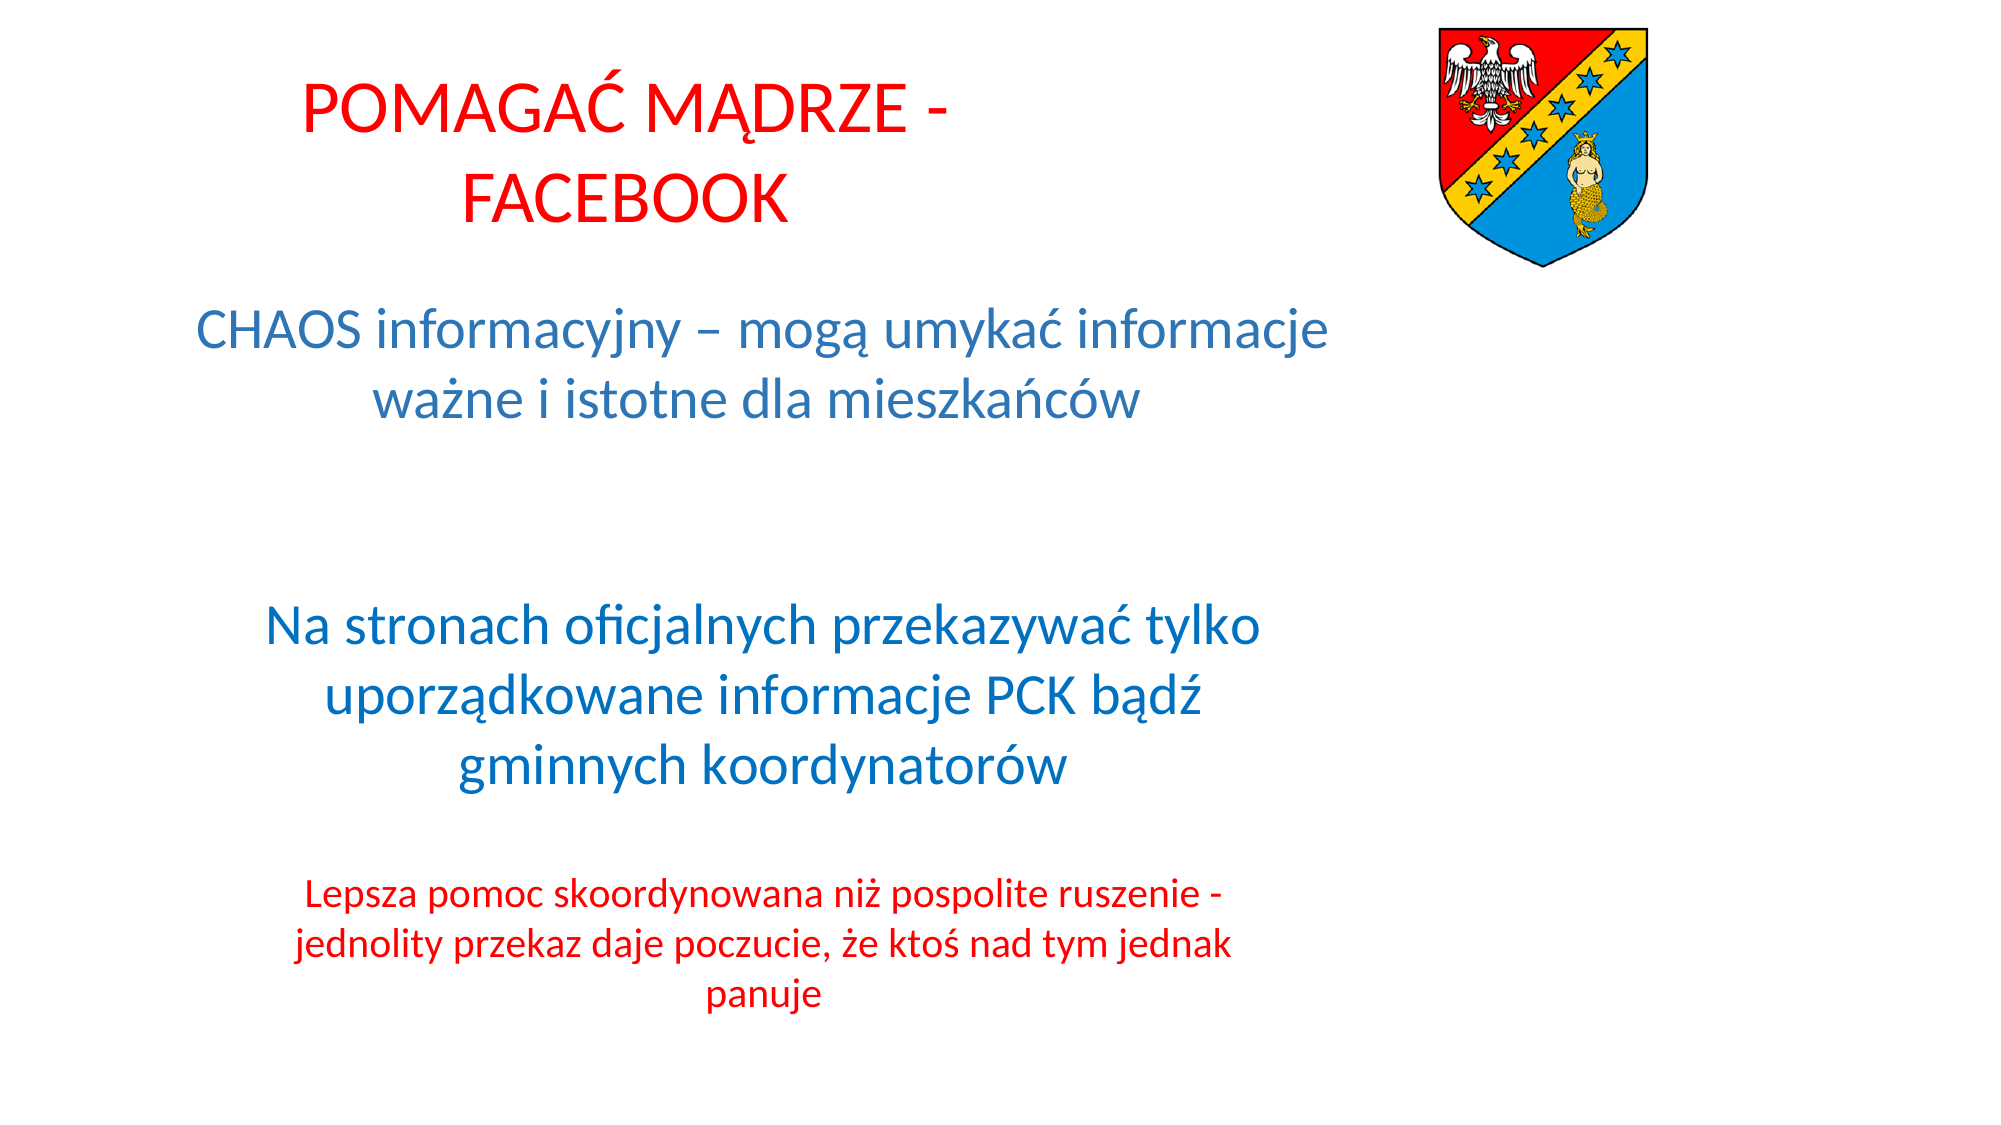

POMAGAĆ MĄDRZE - FACEBOOK
CHAOS informacyjny – mogą umykać informacje ważne i istotne dla mieszkańców
Na stronach oficjalnych przekazywać tylko uporządkowane informacje PCK bądź gminnych koordynatorów
Lepsza pomoc skoordynowana niż pospolite ruszenie - jednolity przekaz daje poczucie, że ktoś nad tym jednak panuje